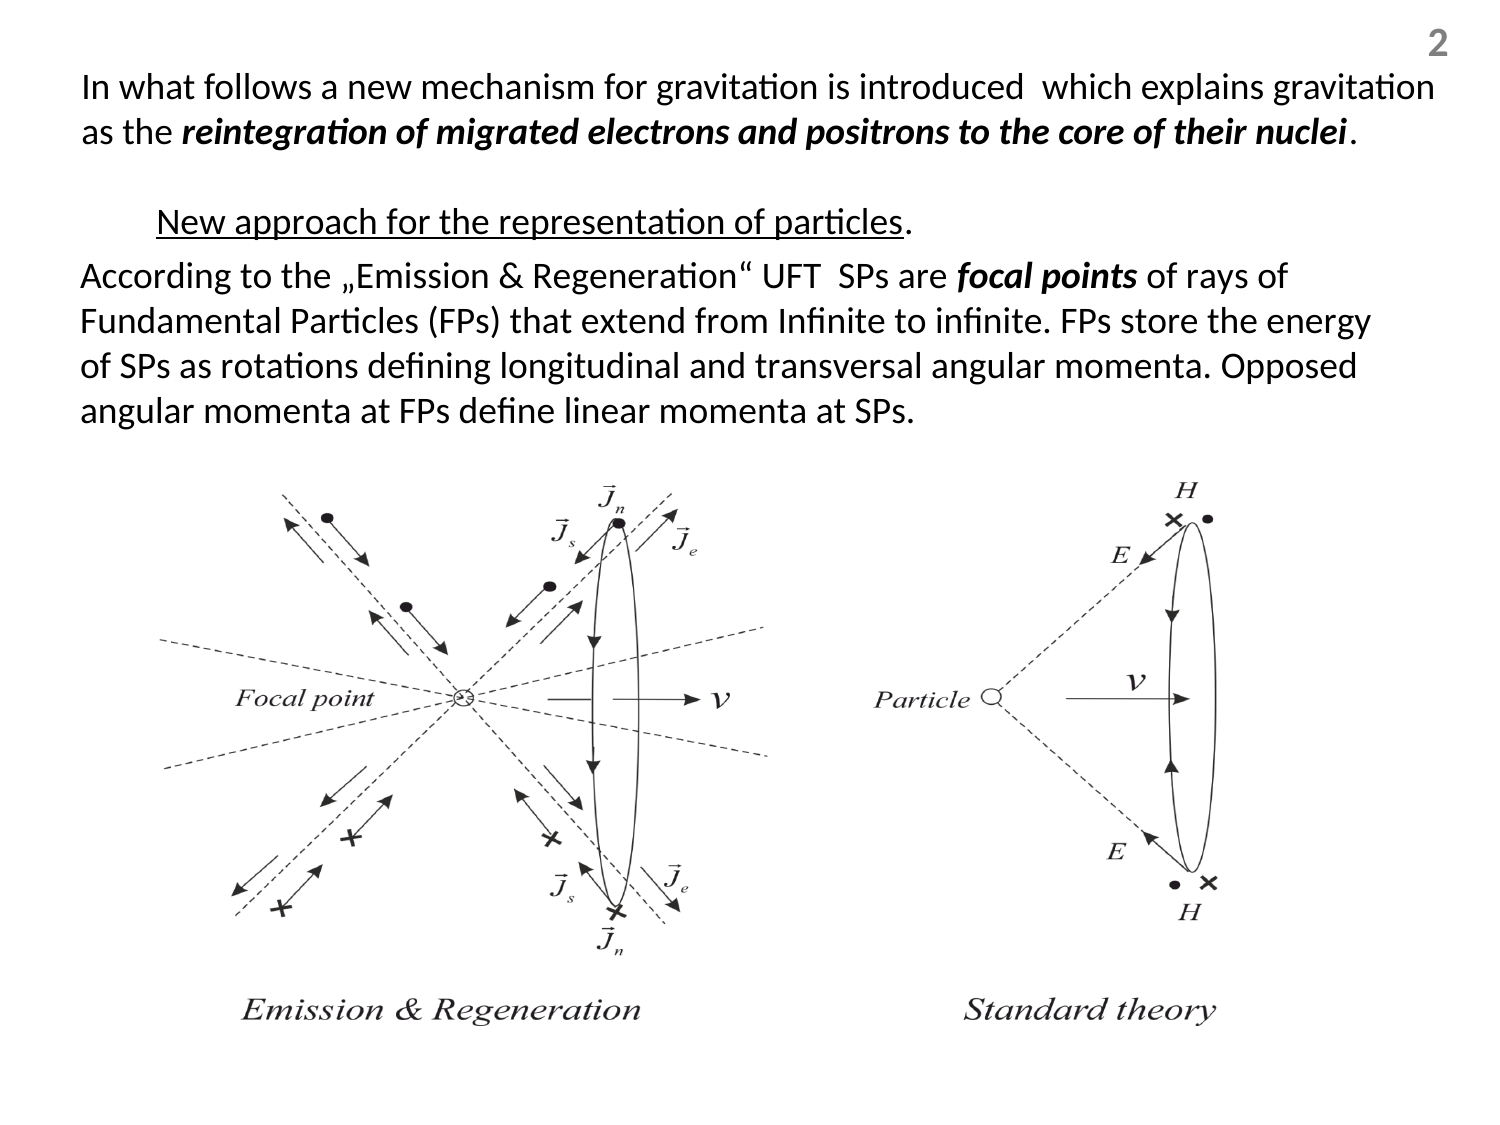

2
In what follows a new mechanism for gravitation is introduced which explains gravitation
as the reintegration of migrated electrons and positrons to the core of their nuclei.
	New approach for the representation of particles.
# According to the „Emission & Regeneration“ UFT SPs are focal points of rays of Fundamental Particles (FPs) that extend from Infinite to infinite. FPs store the energy of SPs as rotations defining longitudinal and transversal angular momenta. Opposed angular momenta at FPs define linear momenta at SPs.